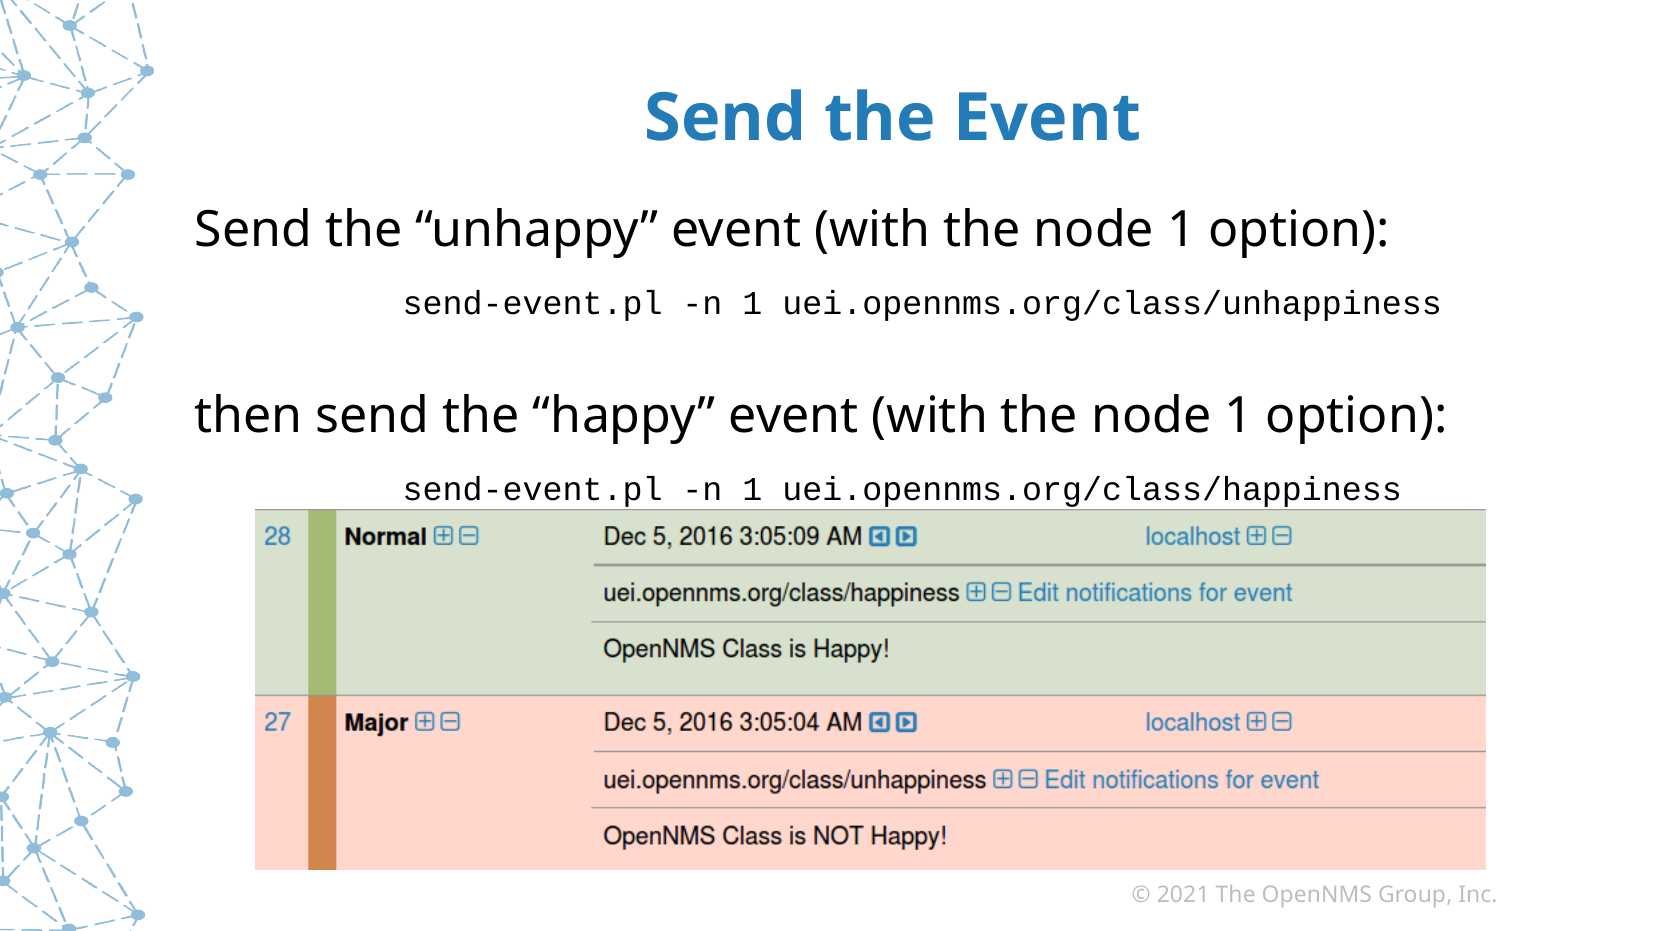

# Send the Event
Send the “unhappy” event (with the node 1 option):
 send-event.pl -n 1 uei.opennms.org/class/unhappiness
then send the “happy” event (with the node 1 option):
 send-event.pl -n 1 uei.opennms.org/class/happiness